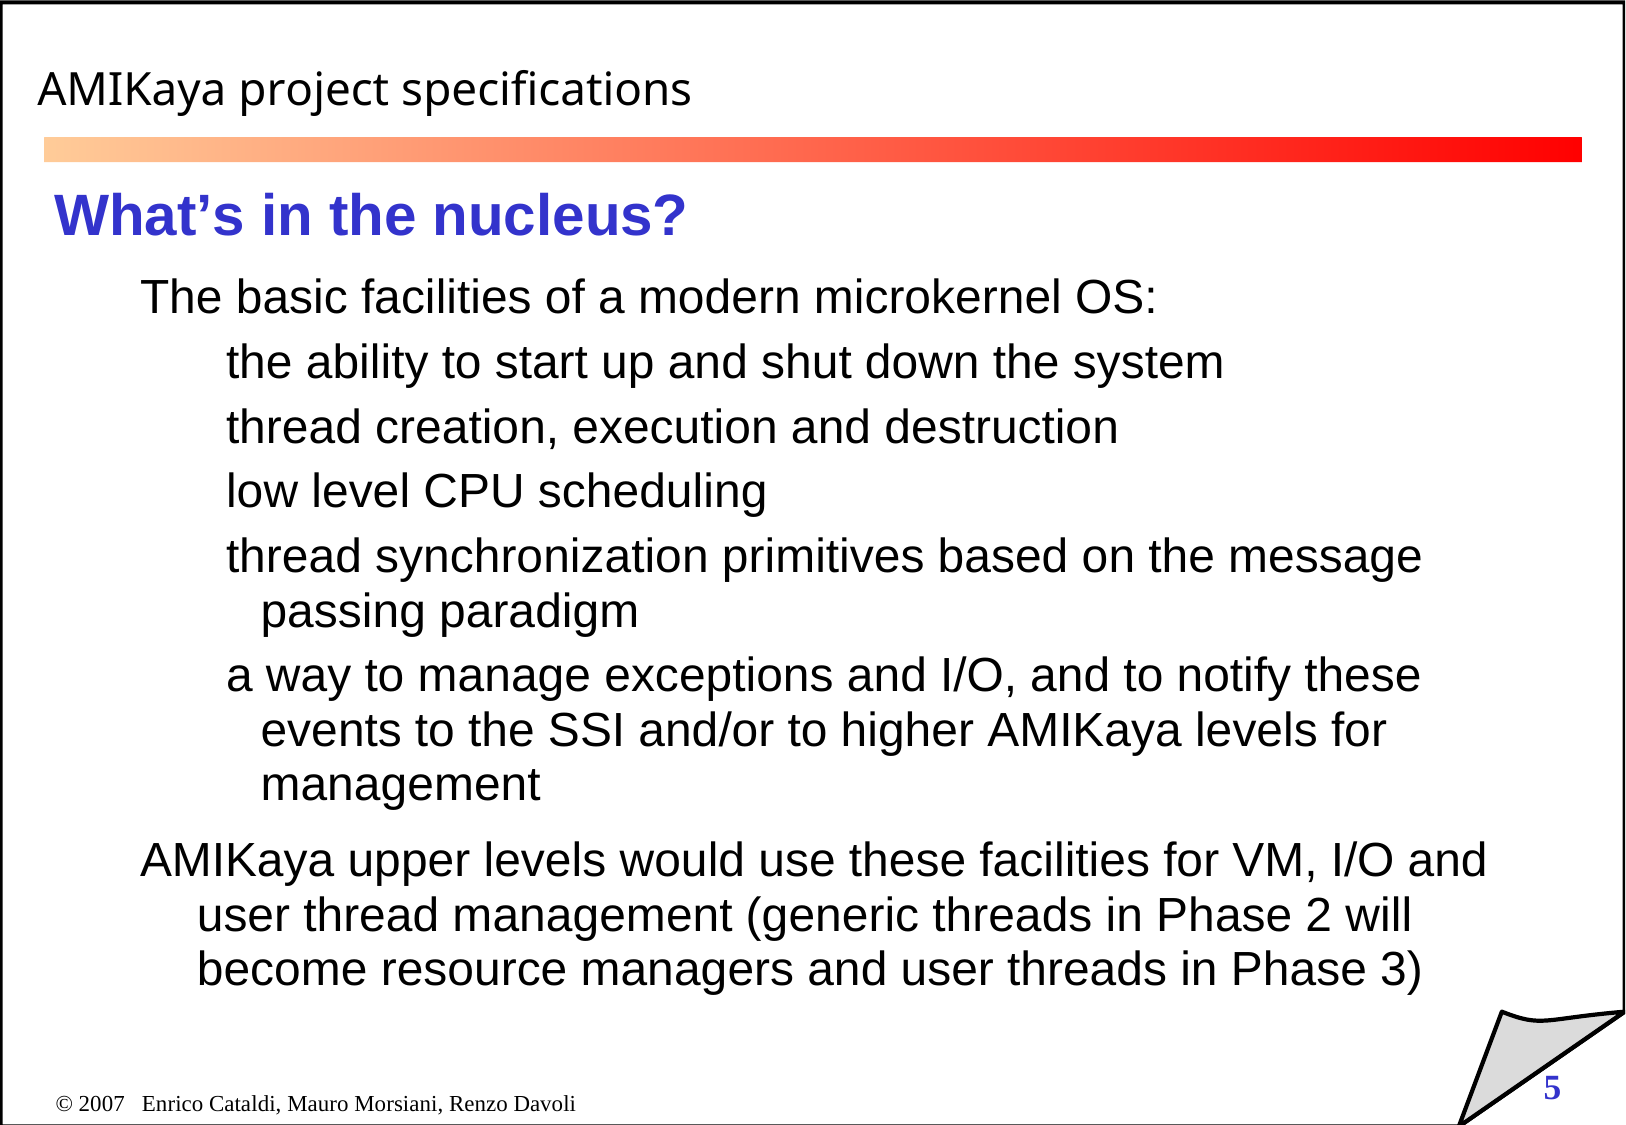

# AMIKaya project specifications
What’s in the nucleus?
The basic facilities of a modern microkernel OS:
the ability to start up and shut down the system
thread creation, execution and destruction
low level CPU scheduling
thread synchronization primitives based on the message passing paradigm
a way to manage exceptions and I/O, and to notify these events to the SSI and/or to higher AMIKaya levels for management
AMIKaya upper levels would use these facilities for VM, I/O and user thread management (generic threads in Phase 2 will become resource managers and user threads in Phase 3)